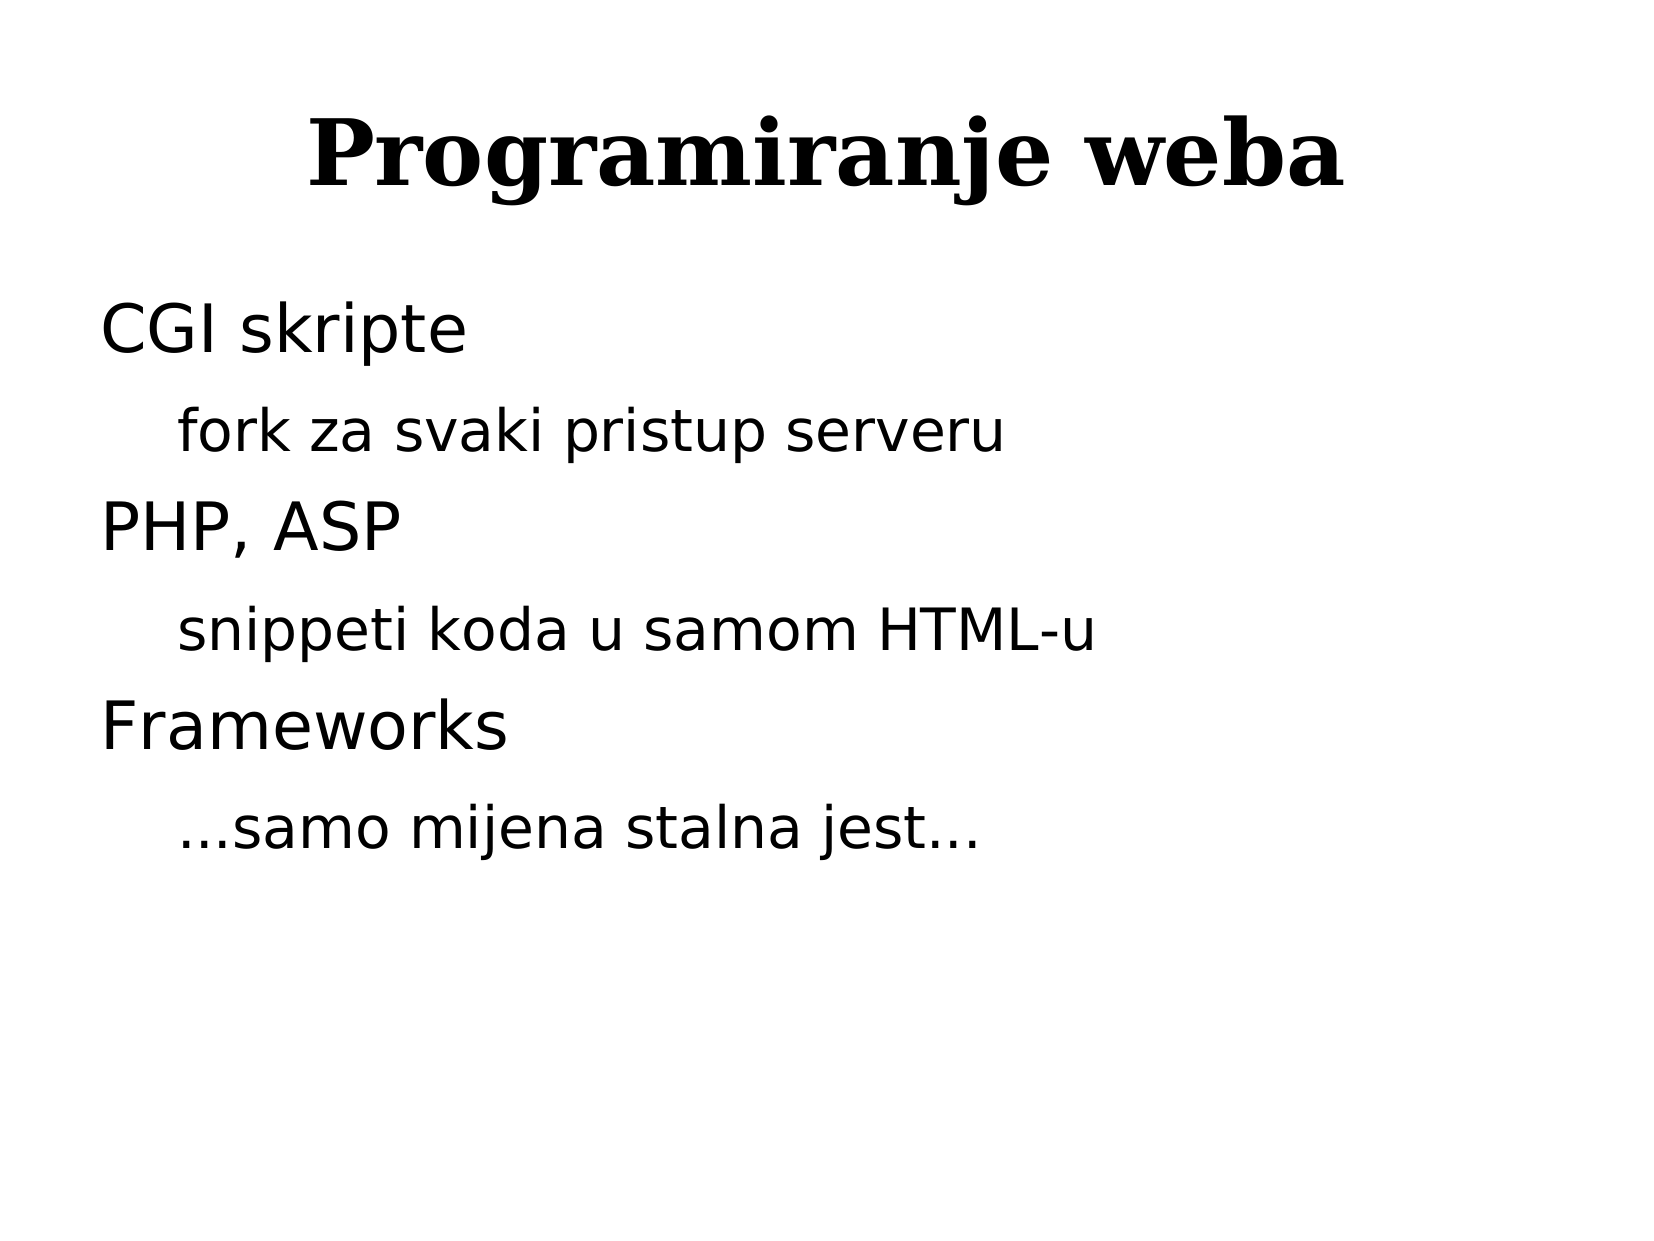

# Programiranje weba
CGI skripte
fork za svaki pristup serveru
PHP, ASP
snippeti koda u samom HTML-u
Frameworks
...samo mijena stalna jest...